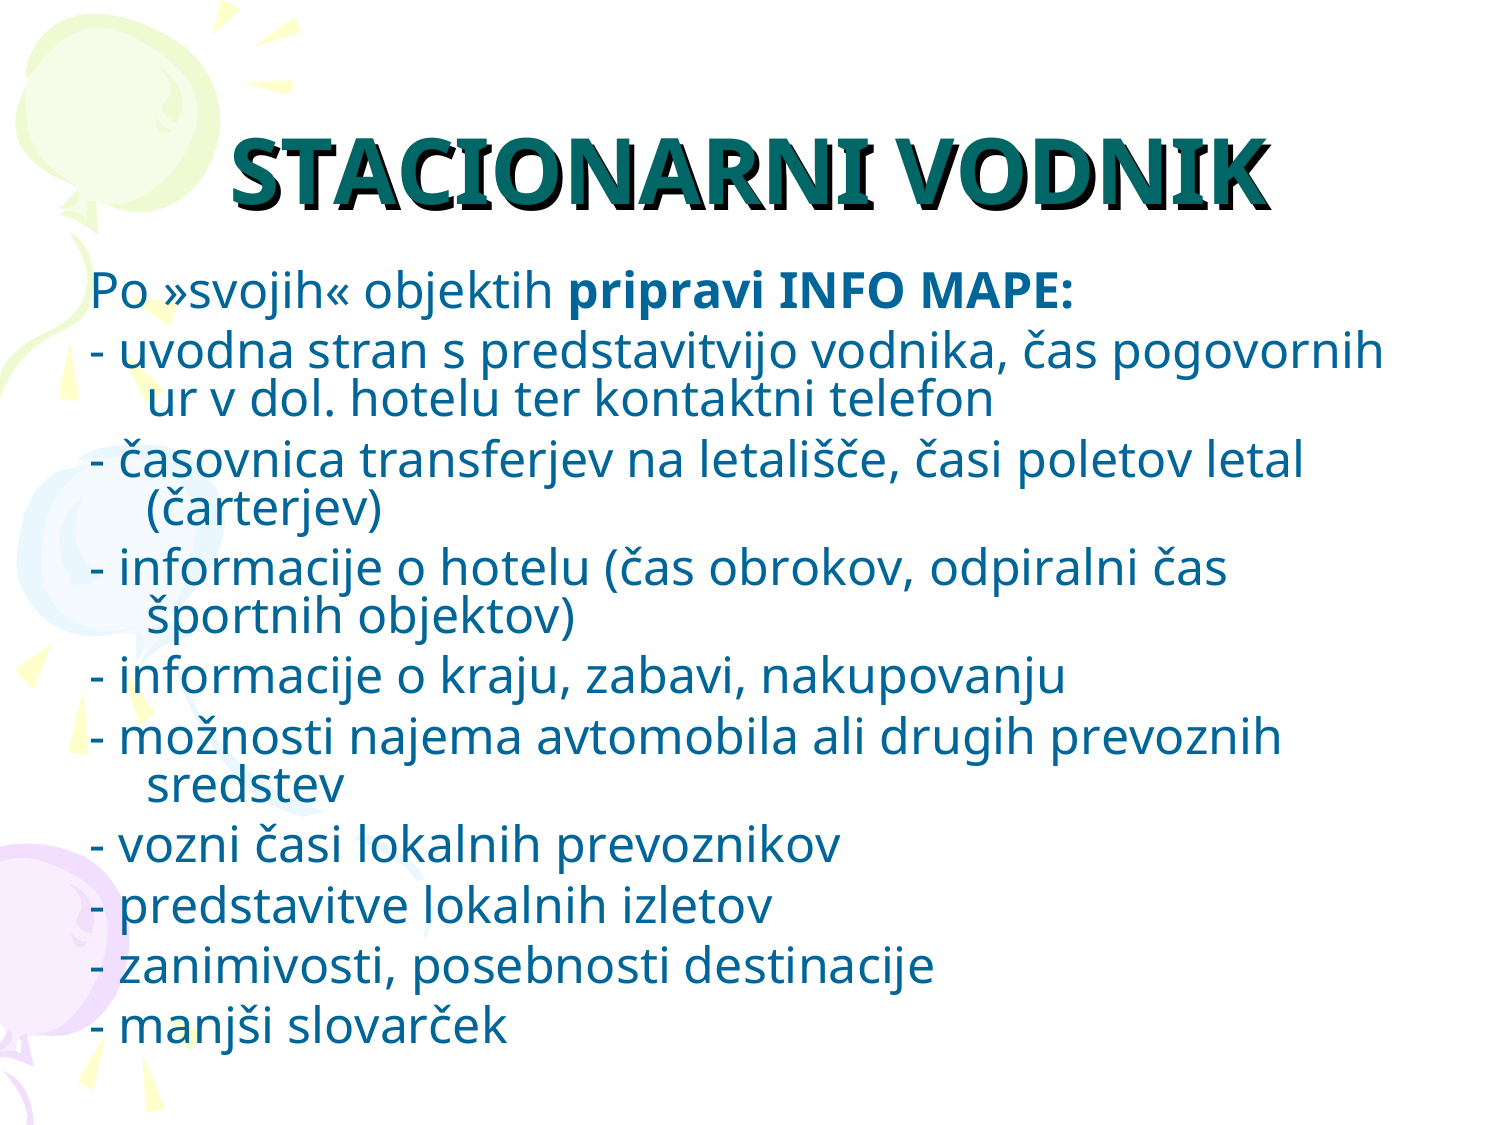

# STACIONARNI VODNIK
Po »svojih« objektih pripravi INFO MAPE:
- uvodna stran s predstavitvijo vodnika, čas pogovornih ur v dol. hotelu ter kontaktni telefon
- časovnica transferjev na letališče, časi poletov letal (čarterjev)
- informacije o hotelu (čas obrokov, odpiralni čas športnih objektov)
- informacije o kraju, zabavi, nakupovanju
- možnosti najema avtomobila ali drugih prevoznih sredstev
- vozni časi lokalnih prevoznikov
- predstavitve lokalnih izletov
- zanimivosti, posebnosti destinacije
- manjši slovarček